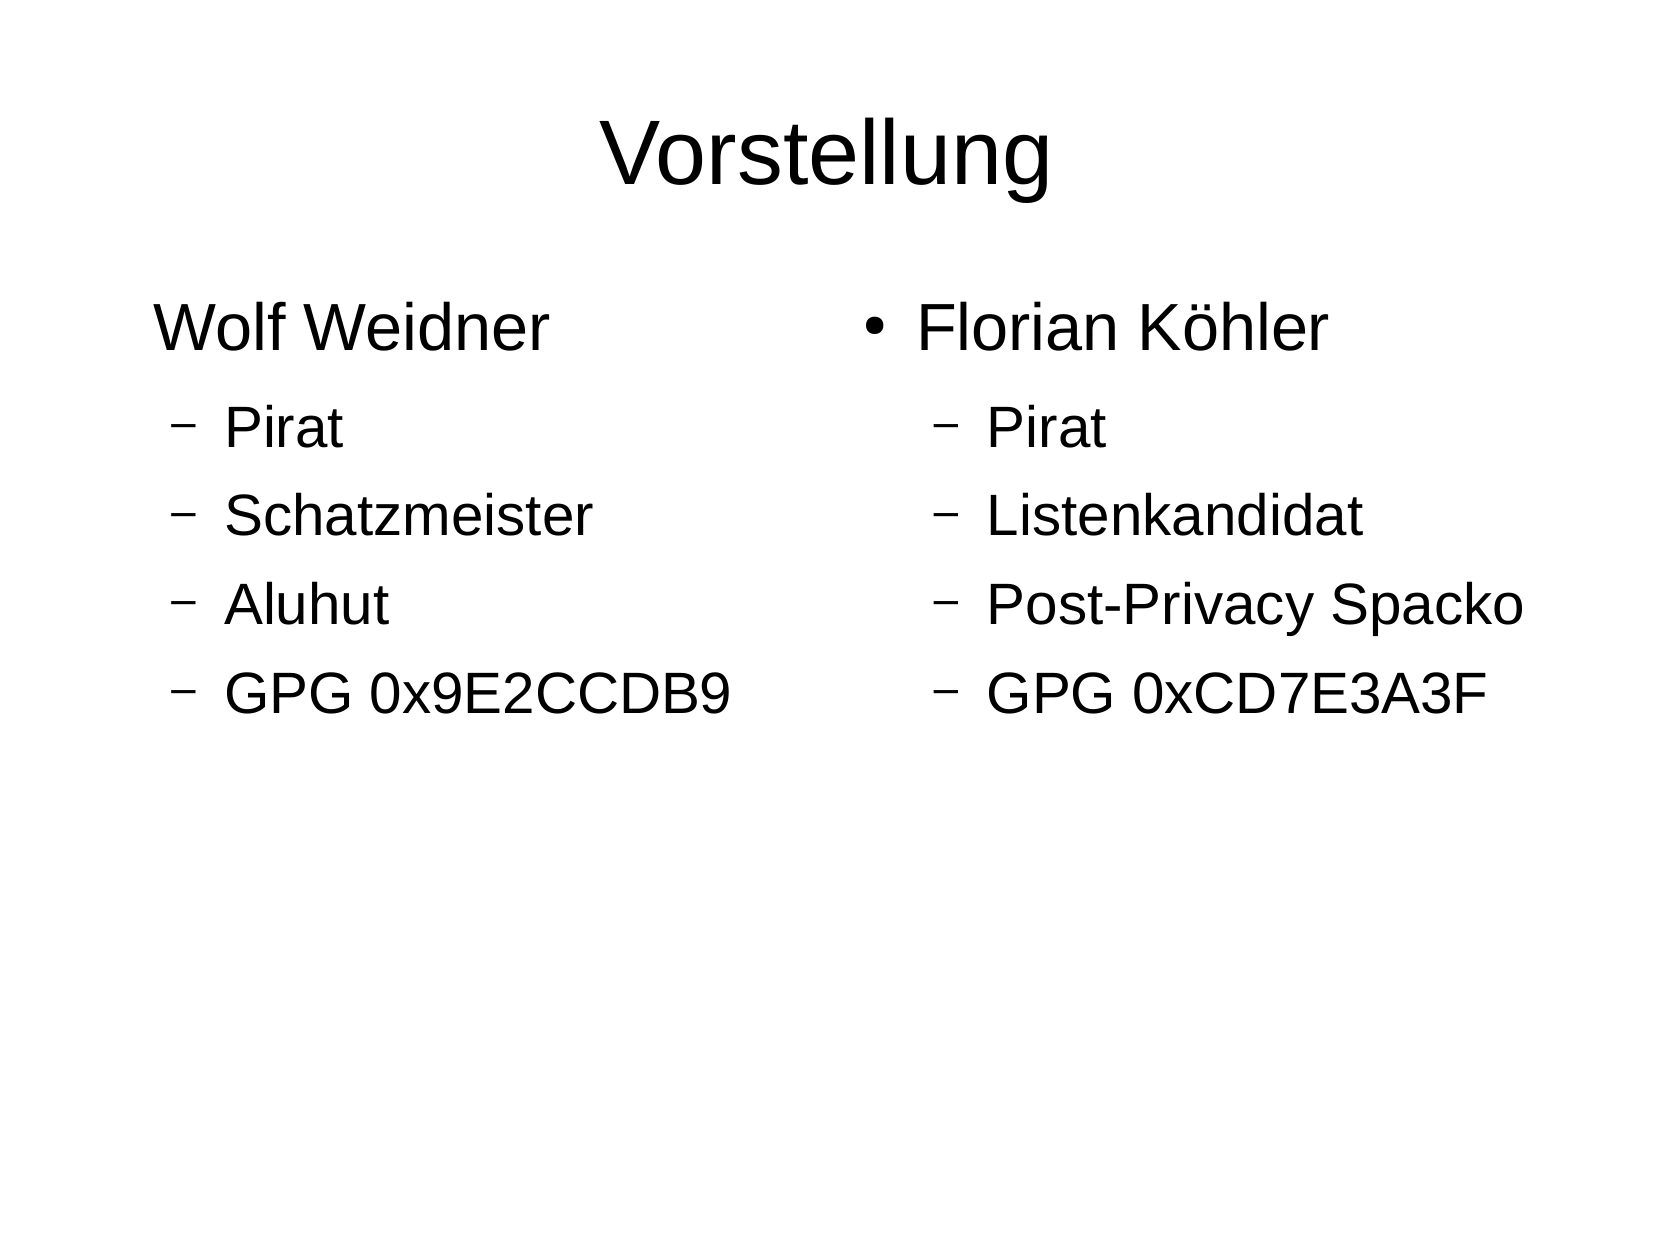

# Vorstellung
Wolf Weidner
Pirat
Schatzmeister
Aluhut
GPG 0x9E2CCDB9
Florian Köhler
Pirat
Listenkandidat
Post-Privacy Spacko
GPG 0xCD7E3A3F